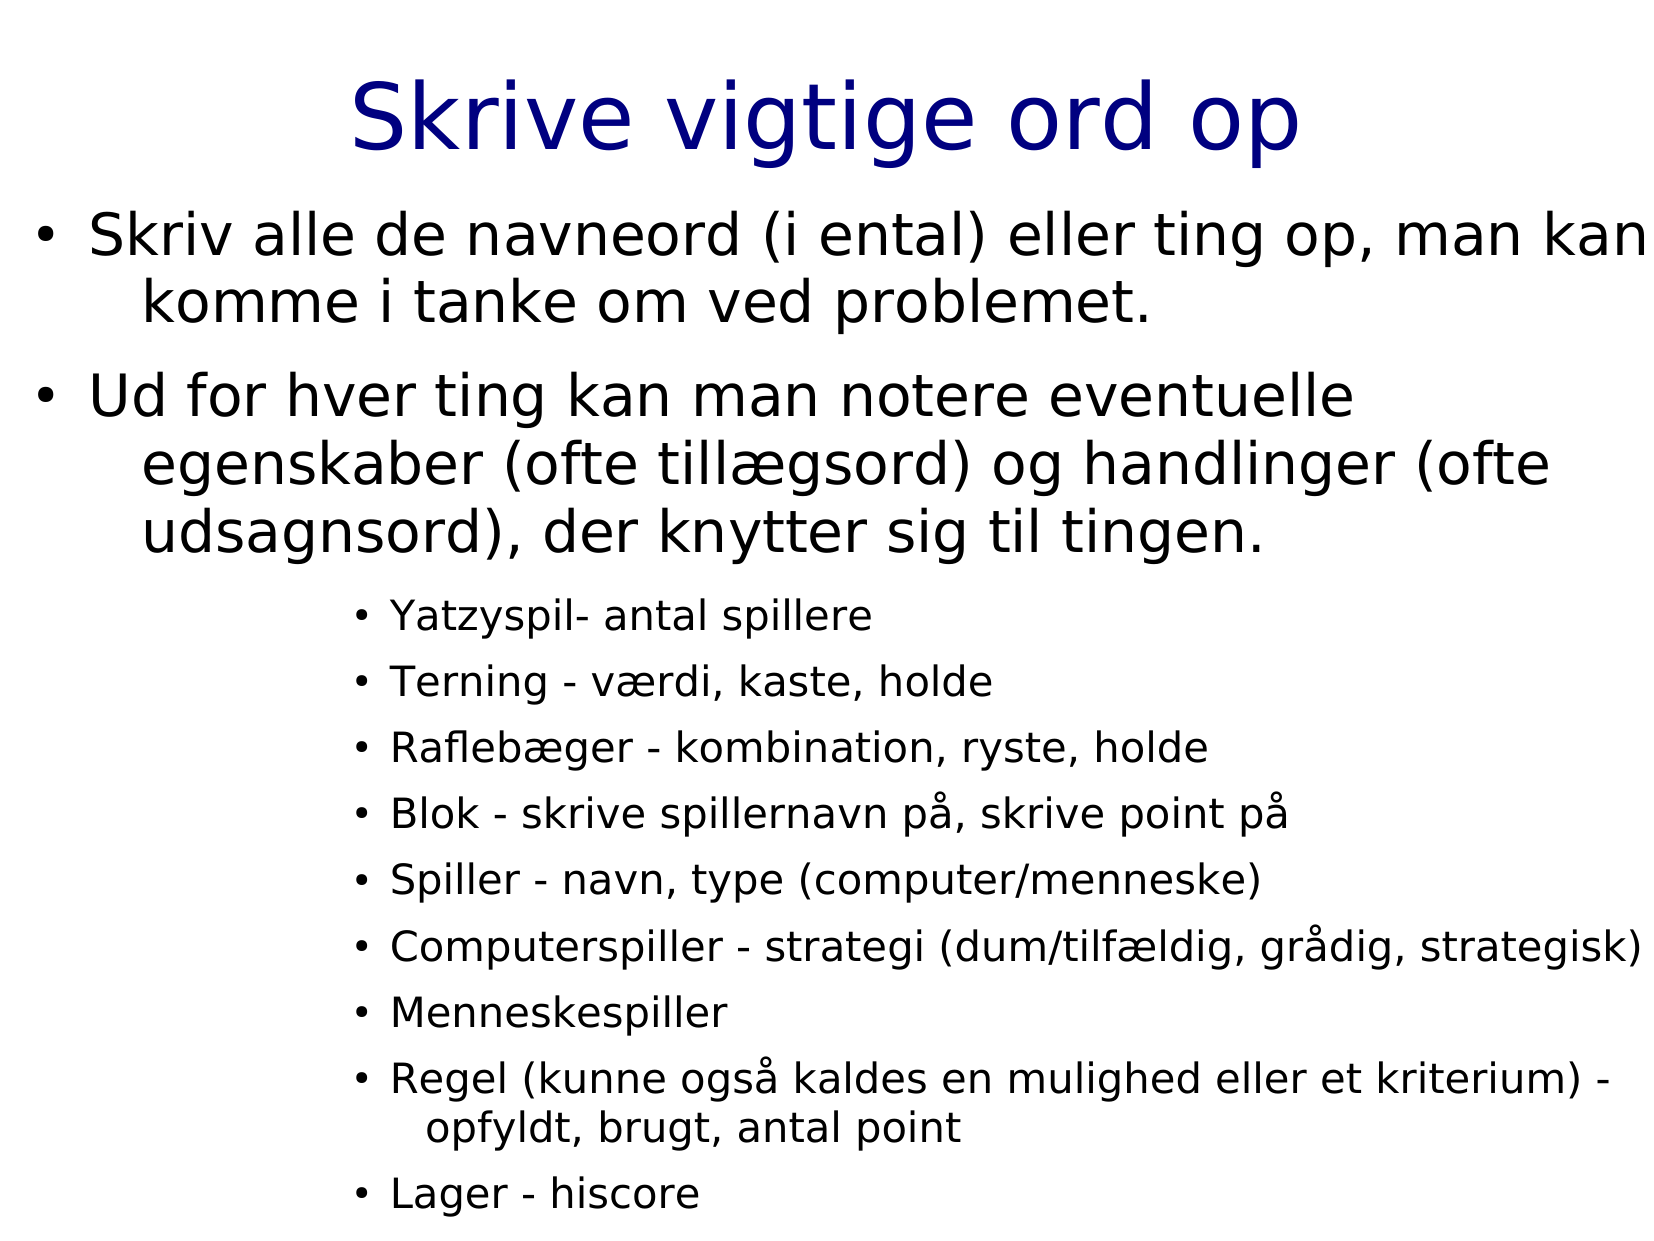

# Skrive vigtige ord op
Skriv alle de navneord (i ental) eller ting op, man kan komme i tanke om ved problemet.
Ud for hver ting kan man notere eventuelle egenskaber (ofte tillægsord) og handlinger (ofte udsagnsord), der knytter sig til tingen.
Yatzyspil- antal spillere
Terning - værdi, kaste, holde
Raflebæger - kombination, ryste, holde
Blok - skrive spillernavn på, skrive point på
Spiller - navn, type (computer/menneske)
Computerspiller - strategi (dum/tilfældig, grådig, strategisk)
Menneskespiller
Regel (kunne også kaldes en mulighed eller et kriterium) - opfyldt, brugt, antal point
Lager - hiscore